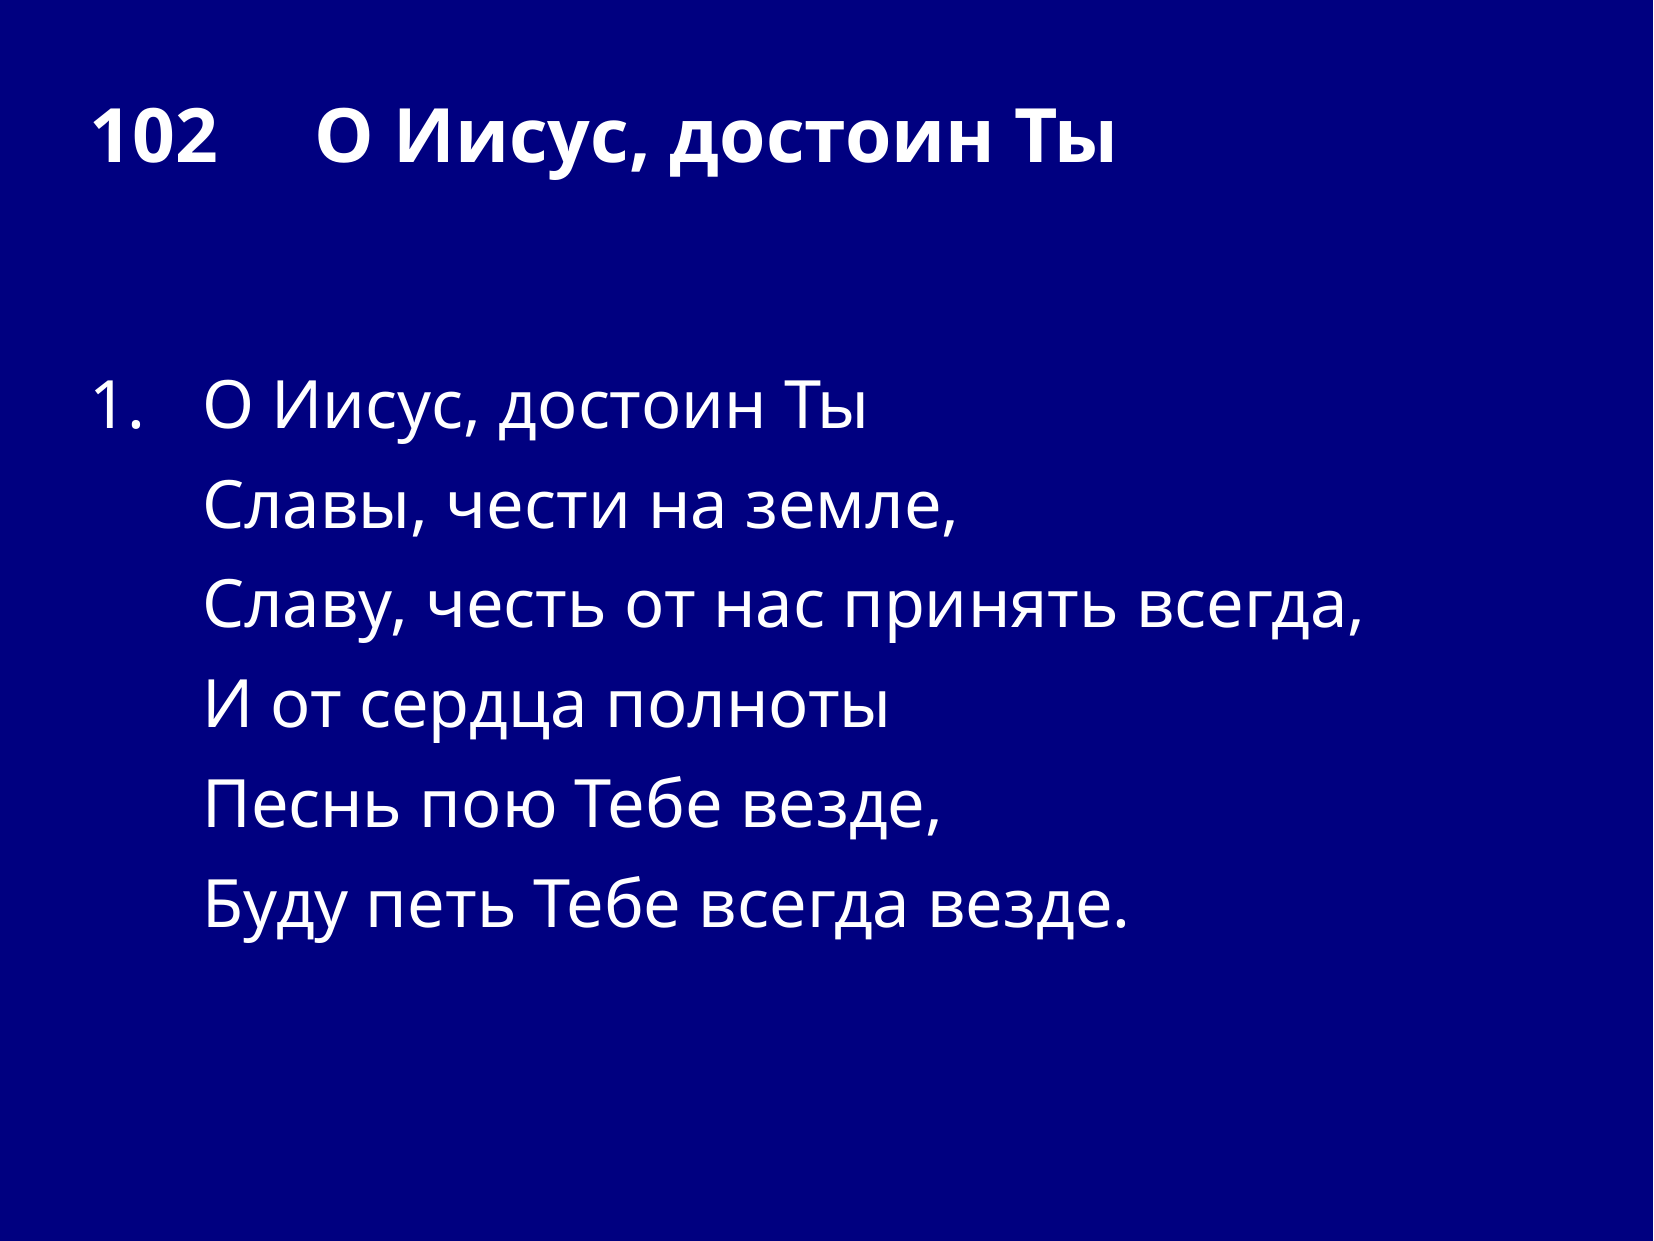

102	О Иисус, достоин Ты
1.	О Иисус, достоин Ты
	Славы, чести на земле,
	Славу, честь от нас принять всегда,
	И от сердца полноты
	Песнь пою Тебе везде,
	Буду петь Тебе всегда везде.